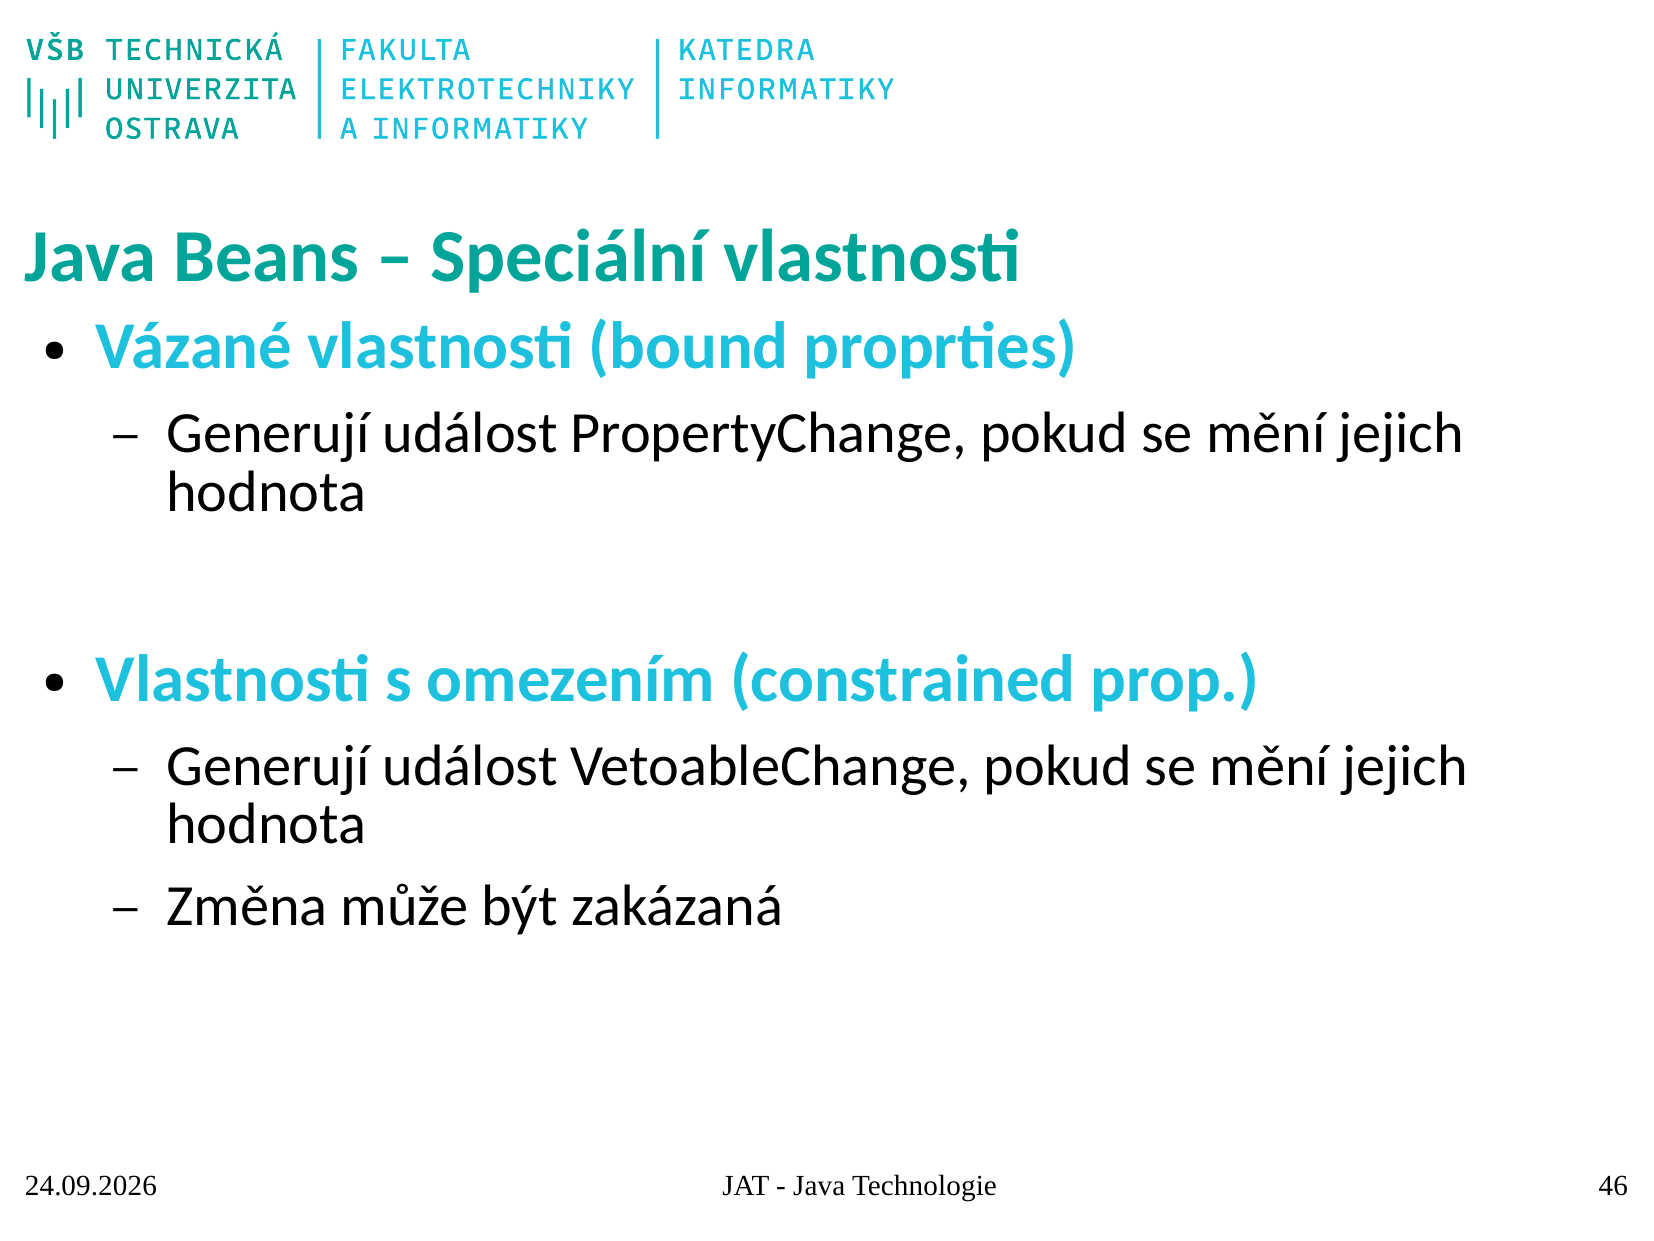

Java Beans – Speciální vlastnosti
# Vázané vlastnosti (bound proprties)
Generují událost PropertyChange, pokud se mění jejich hodnota
Vlastnosti s omezením (constrained prop.)
Generují událost VetoableChange, pokud se mění jejich hodnota
Změna může být zakázaná
JAT - Java Technologie
46